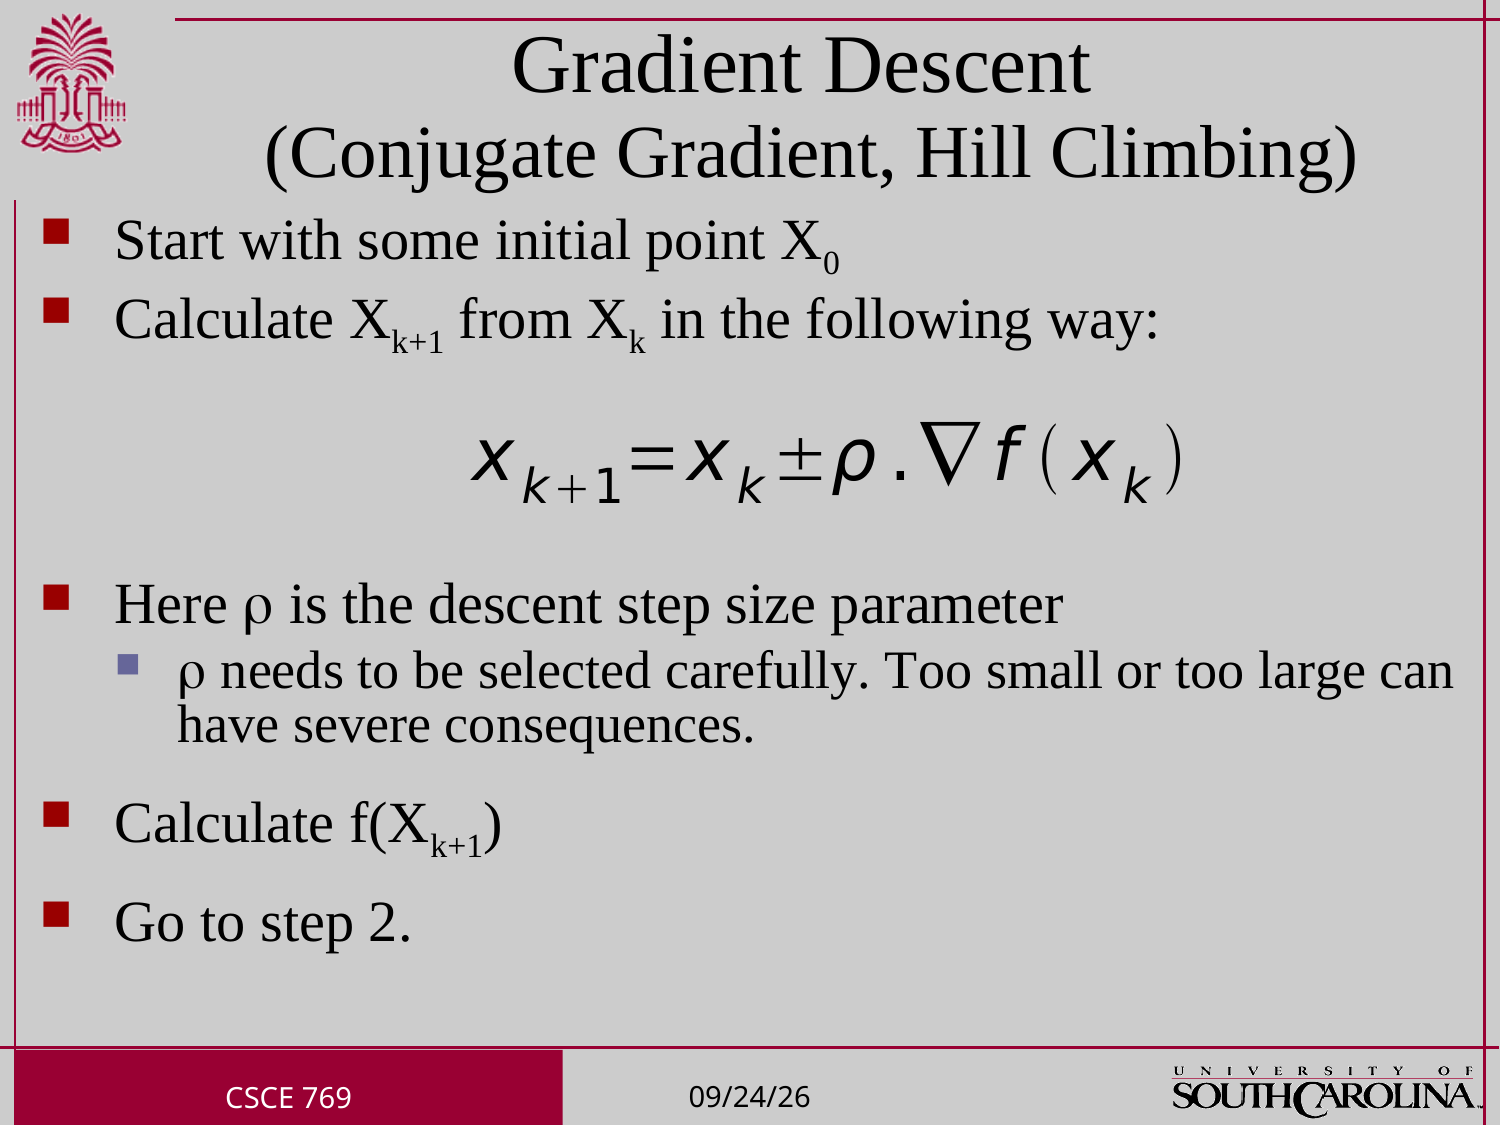

# Gradient Descent (Conjugate Gradient, Hill Climbing)
Start with some initial point X0
Calculate Xk+1 from Xk in the following way:
Here  is the descent step size parameter
 needs to be selected carefully. Too small or too large can have severe consequences.
Calculate f(Xk+1)
Go to step 2.